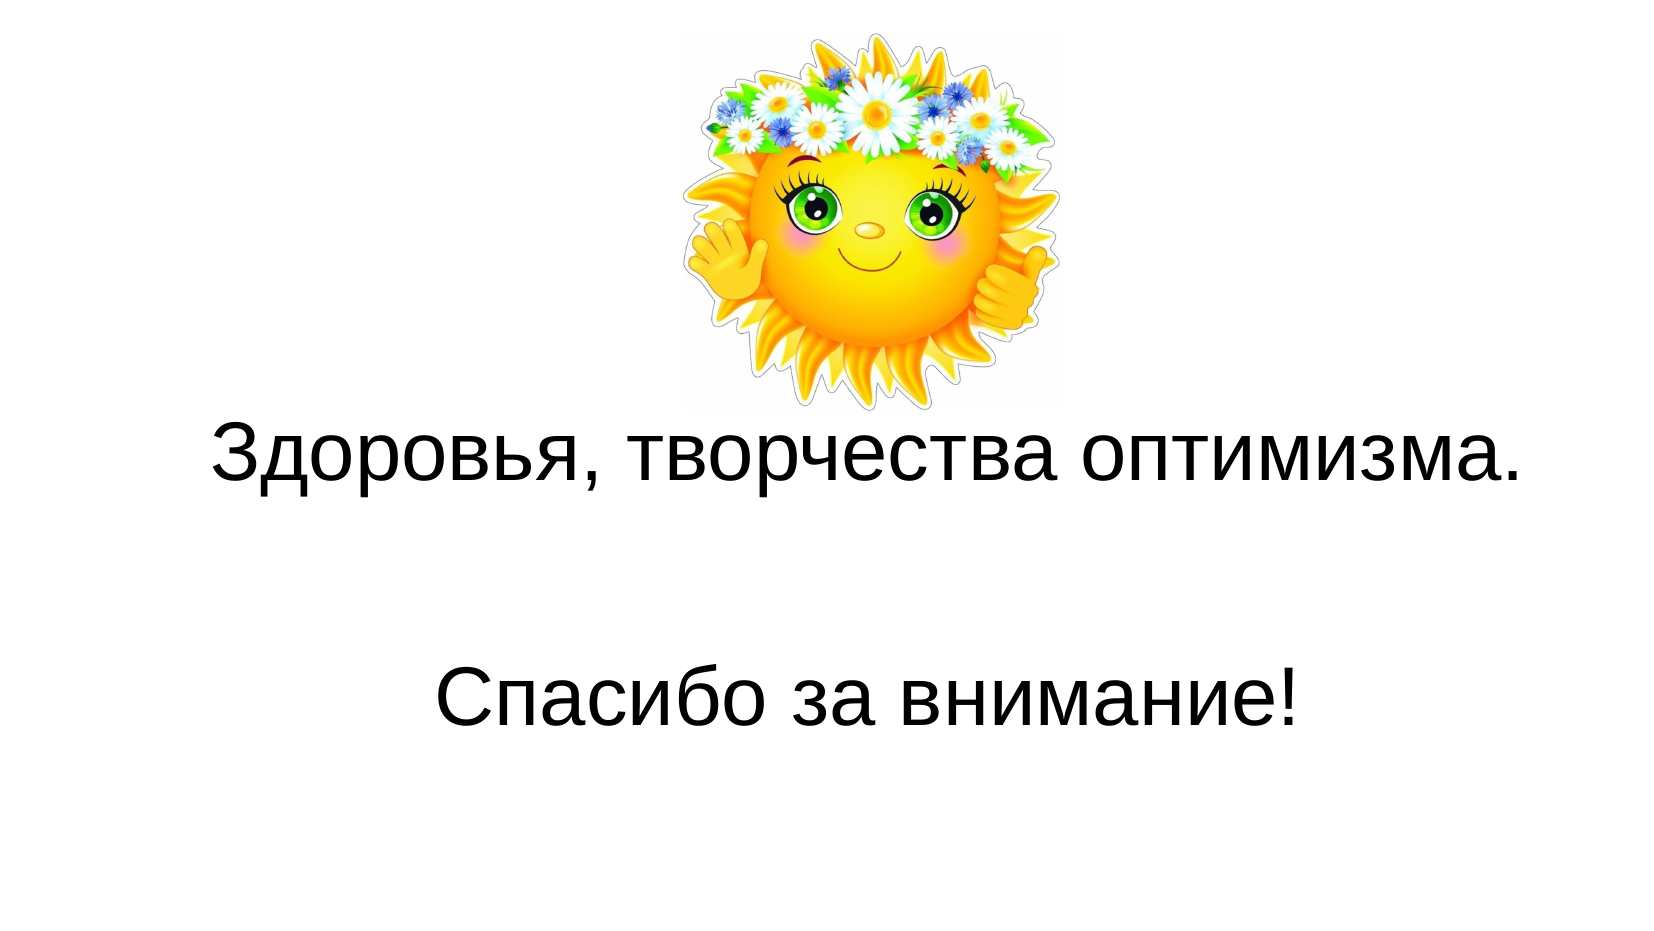

# Здоровья, творчества оптимизма.
Спасибо за внимание!